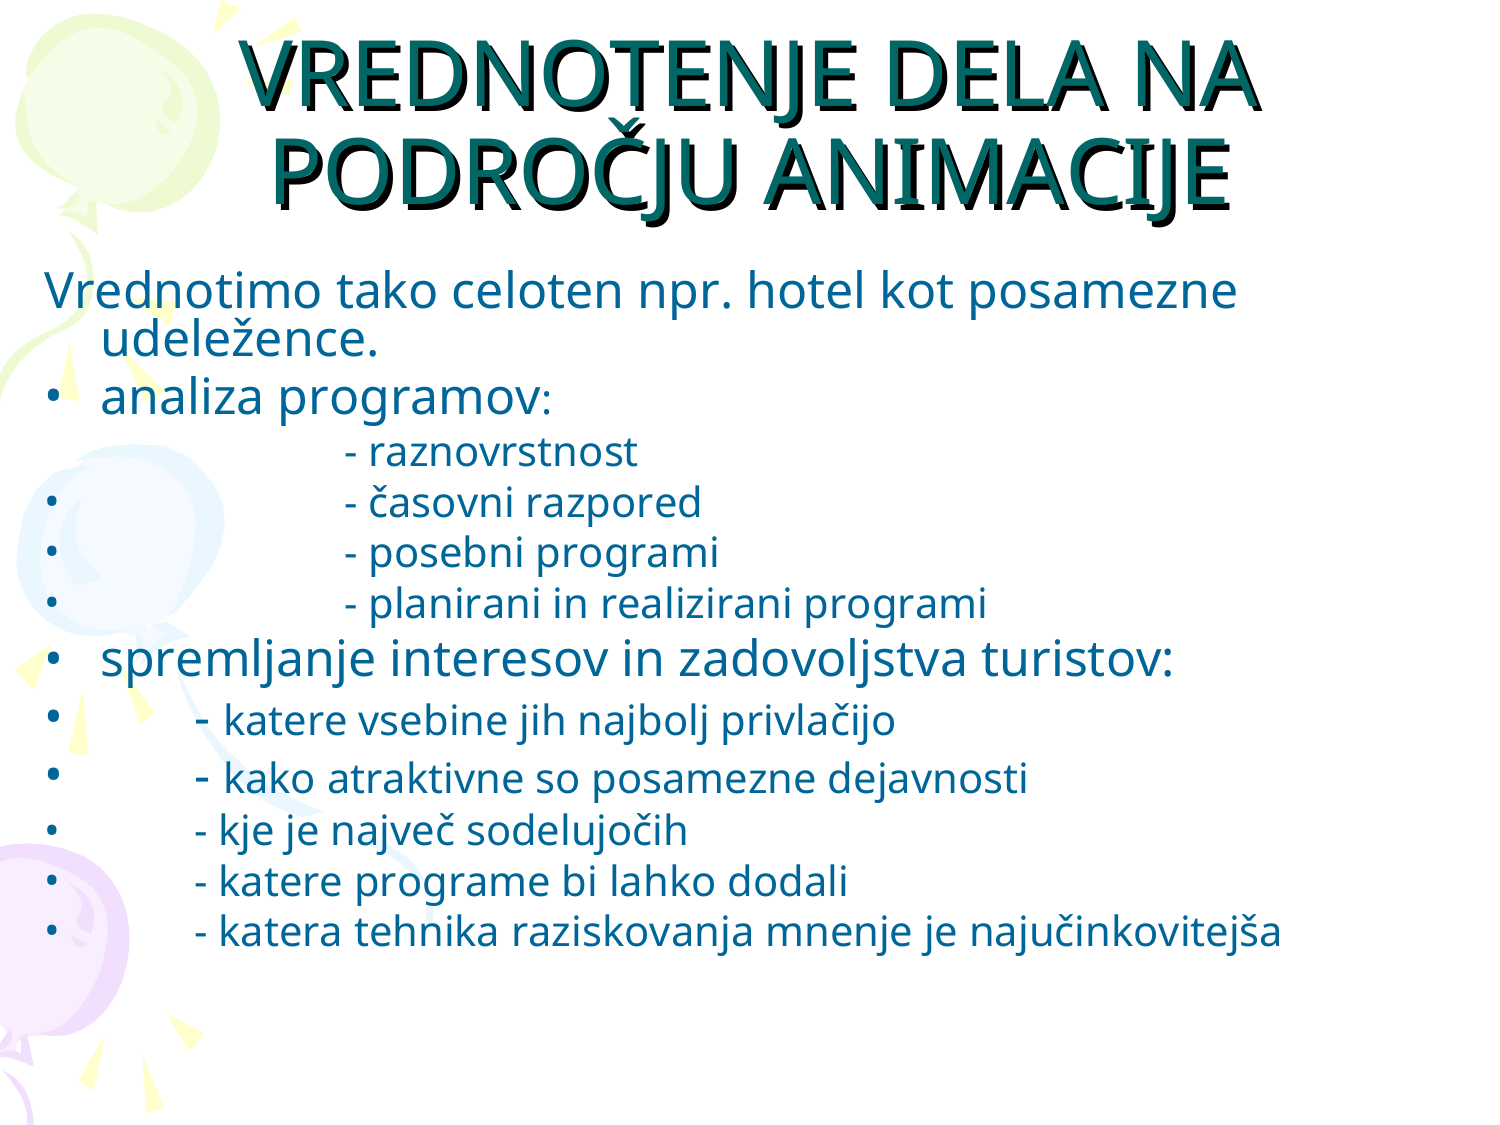

VREDNOTENJE DELA NA PODROČJU ANIMACIJE
# Vrednotimo tako celoten npr. hotel kot posamezne udeležence.
analiza programov:
- raznovrstnost
		- časovni razpored
		- posebni programi
		- planirani in realizirani programi
spremljanje interesov in zadovoljstva turistov:
	- katere vsebine jih najbolj privlačijo
	- kako atraktivne so posamezne dejavnosti
	- kje je največ sodelujočih
	- katere programe bi lahko dodali
	- katera tehnika raziskovanja mnenje je najučinkovitejša